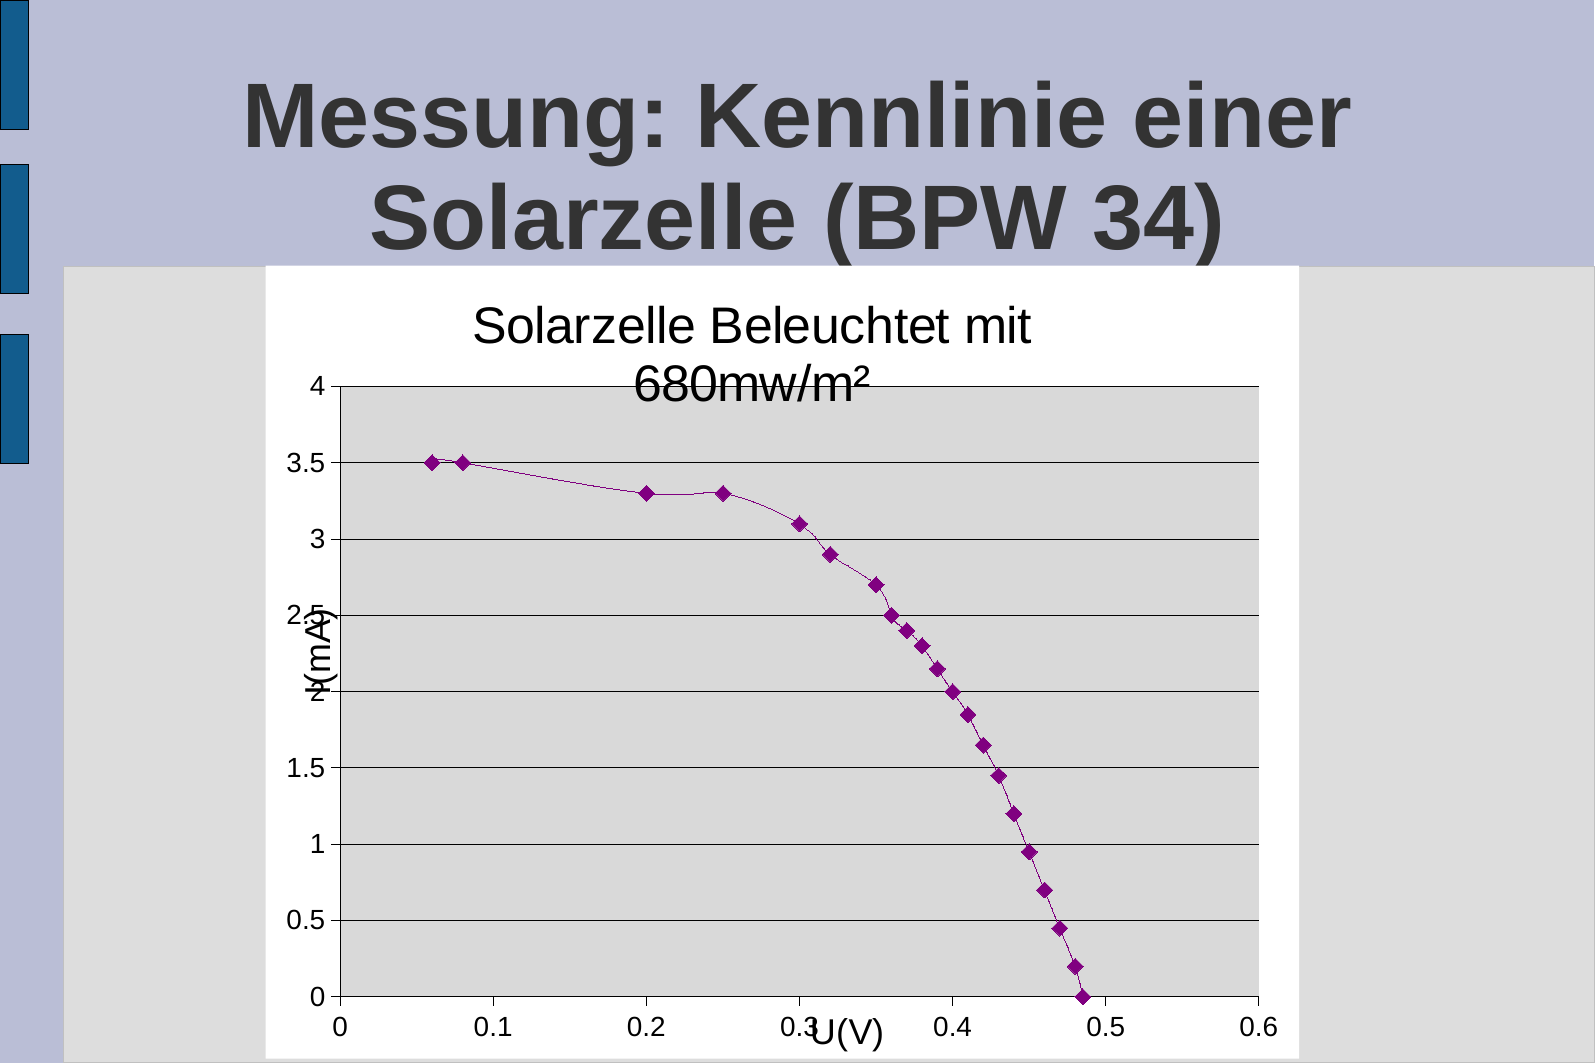

# Messung: Kennlinie einer Solarzelle (BPW 34)
### Chart: Solarzelle Beleuchtet mit 680mw/m²
| Category | I(mA) |
|---|---|